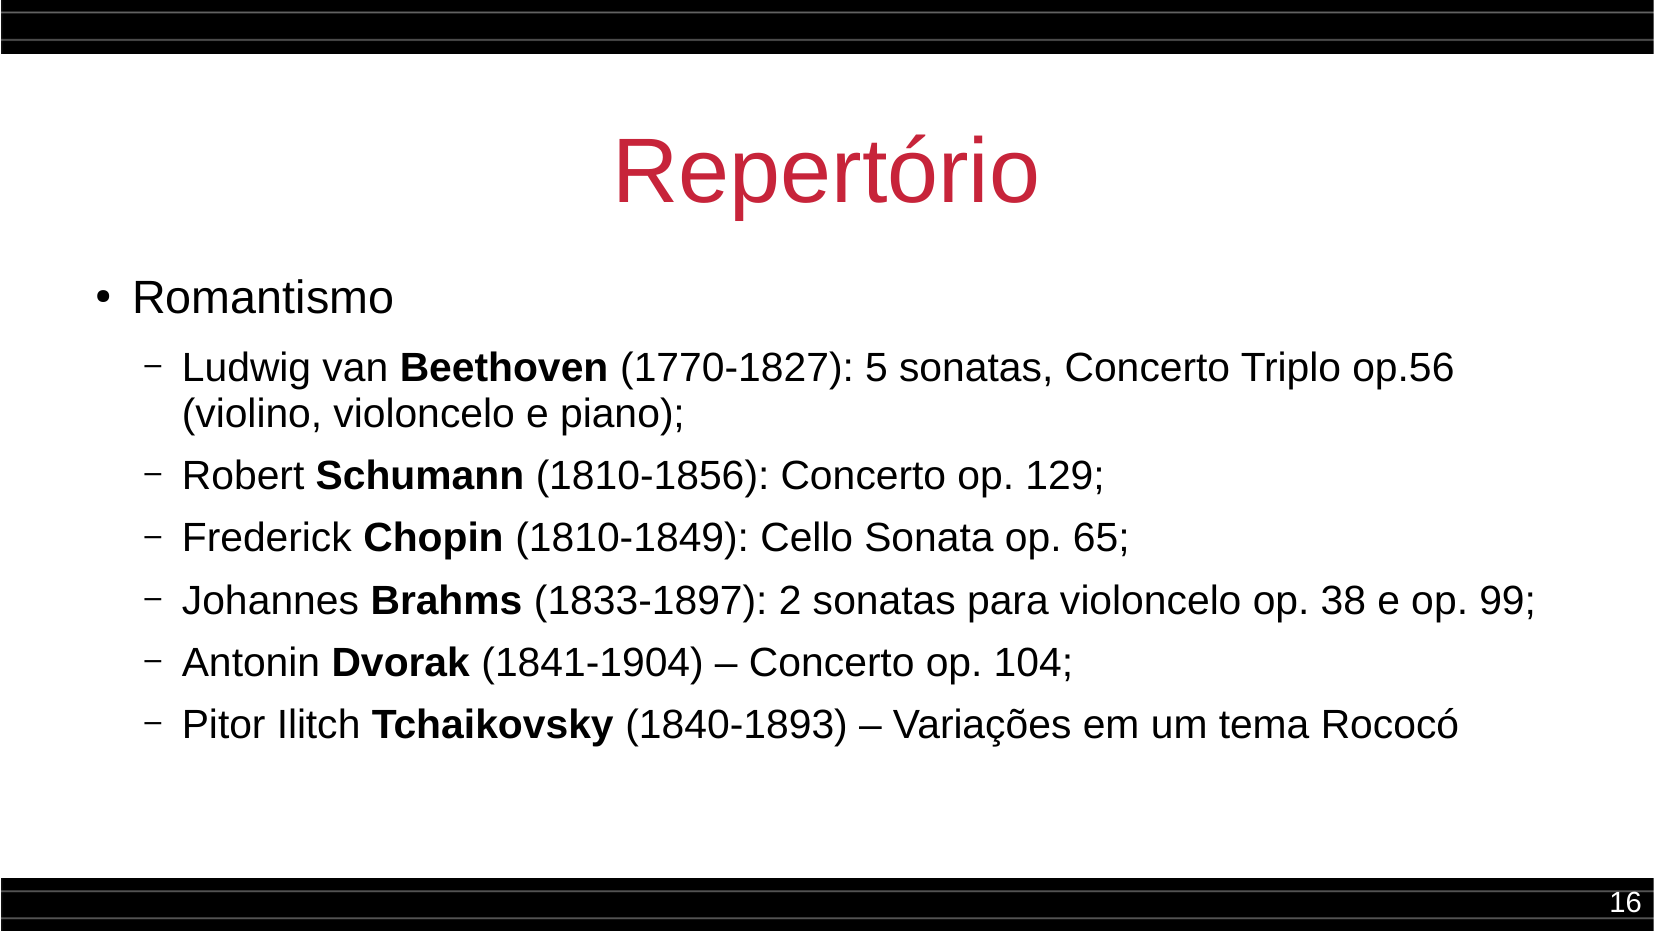

# Repertório
Romantismo
Ludwig van Beethoven (1770-1827): 5 sonatas, Concerto Triplo op.56 (violino, violoncelo e piano);
Robert Schumann (1810-1856): Concerto op. 129;
Frederick Chopin (1810-1849): Cello Sonata op. 65;
Johannes Brahms (1833-1897): 2 sonatas para violoncelo op. 38 e op. 99;
Antonin Dvorak (1841-1904) – Concerto op. 104;
Pitor Ilitch Tchaikovsky (1840-1893) – Variações em um tema Rococó